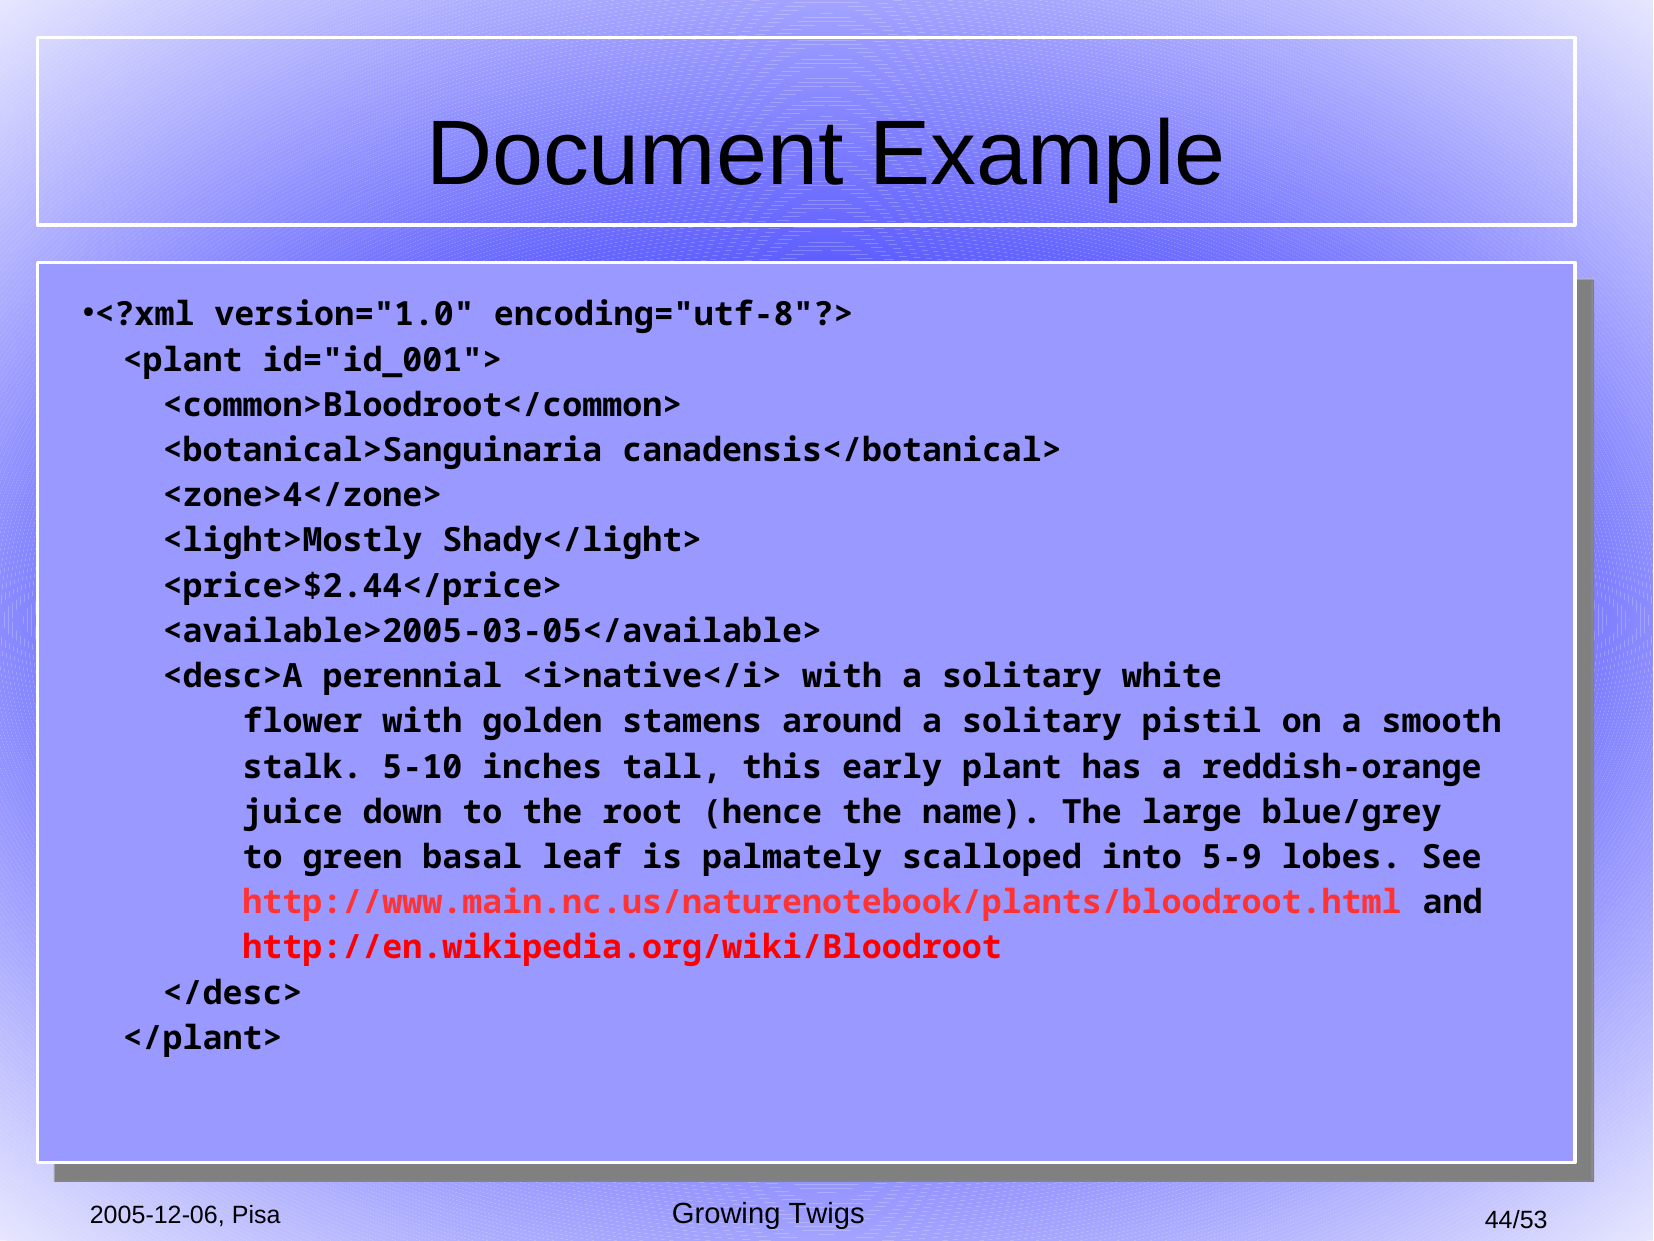

# Document Example
<?xml version="1.0" encoding="utf-8"?>
 <plant id="id_001">
 <common>Bloodroot</common>
 <botanical>Sanguinaria canadensis</botanical>
 <zone>4</zone>
 <light>Mostly Shady</light>
 <price>$2.44</price>
 <available>2005-03-05</available>
 <desc>A perennial <i>native</i> with a solitary white
 flower with golden stamens around a solitary pistil on a smooth
 stalk. 5-10 inches tall, this early plant has a reddish-orange
 juice down to the root (hence the name). The large blue/grey
 to green basal leaf is palmately scalloped into 5-9 lobes. See
 http://www.main.nc.us/naturenotebook/plants/bloodroot.html and
 http://en.wikipedia.org/wiki/Bloodroot
 </desc>
 </plant>